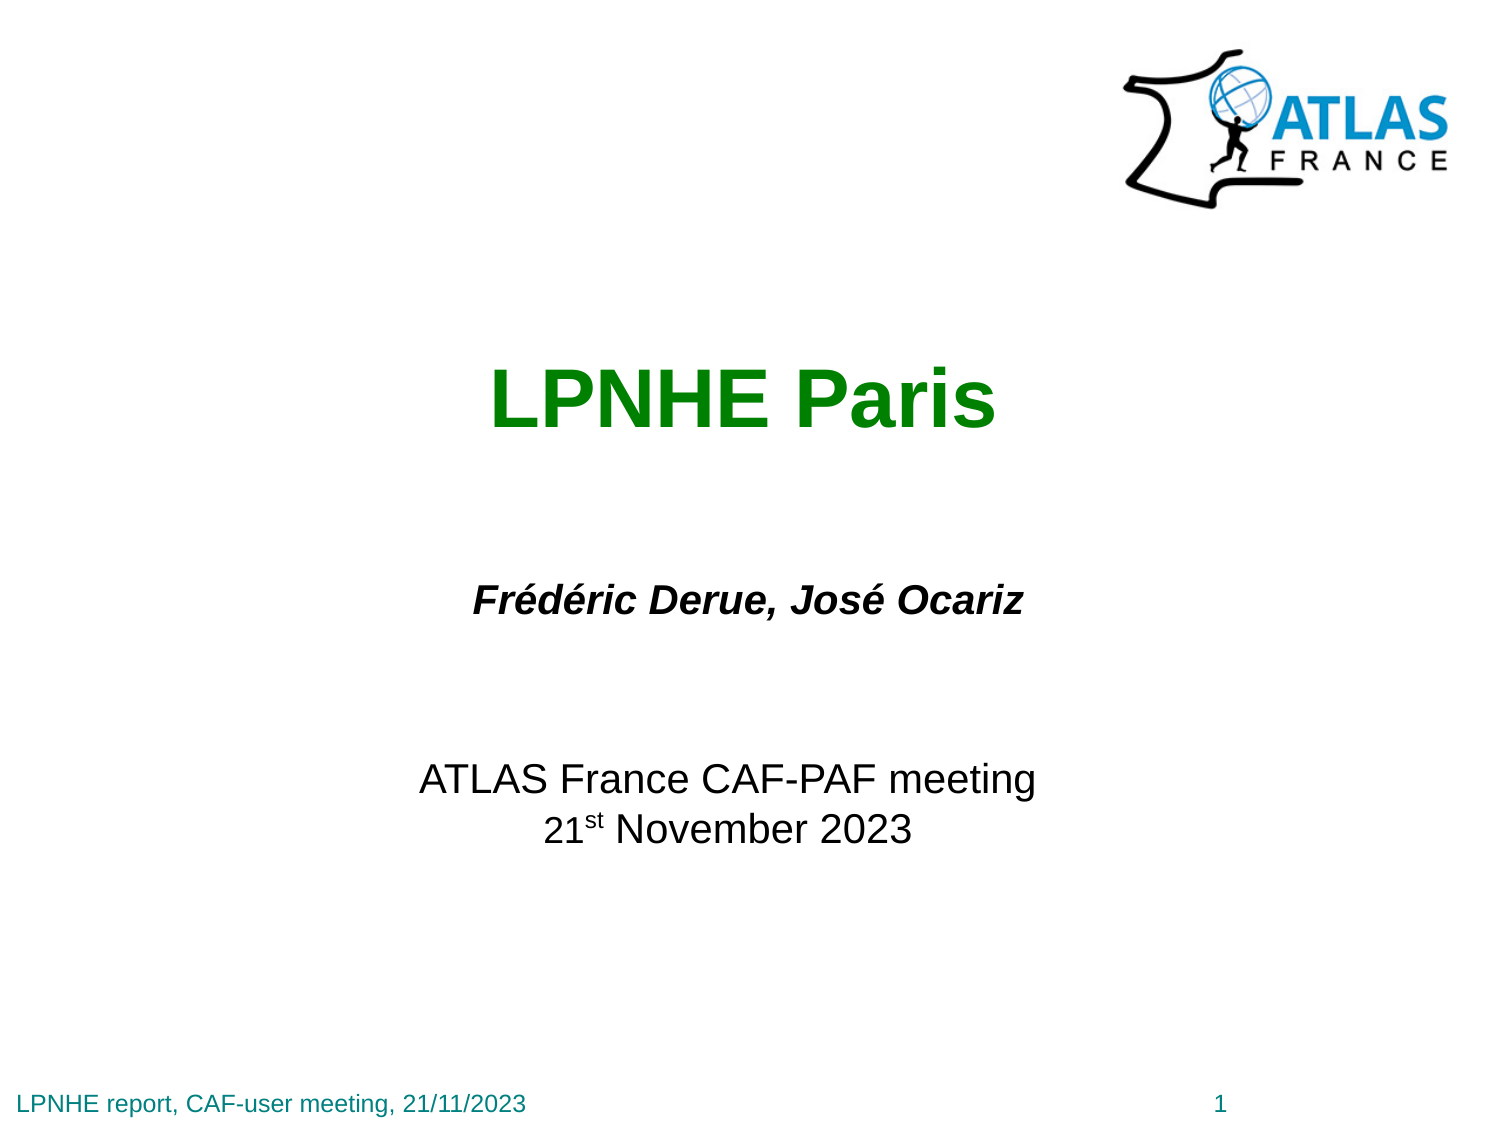

LPNHE Paris
Frédéric Derue, José Ocariz
ATLAS France CAF-PAF meeting
21st November 2023